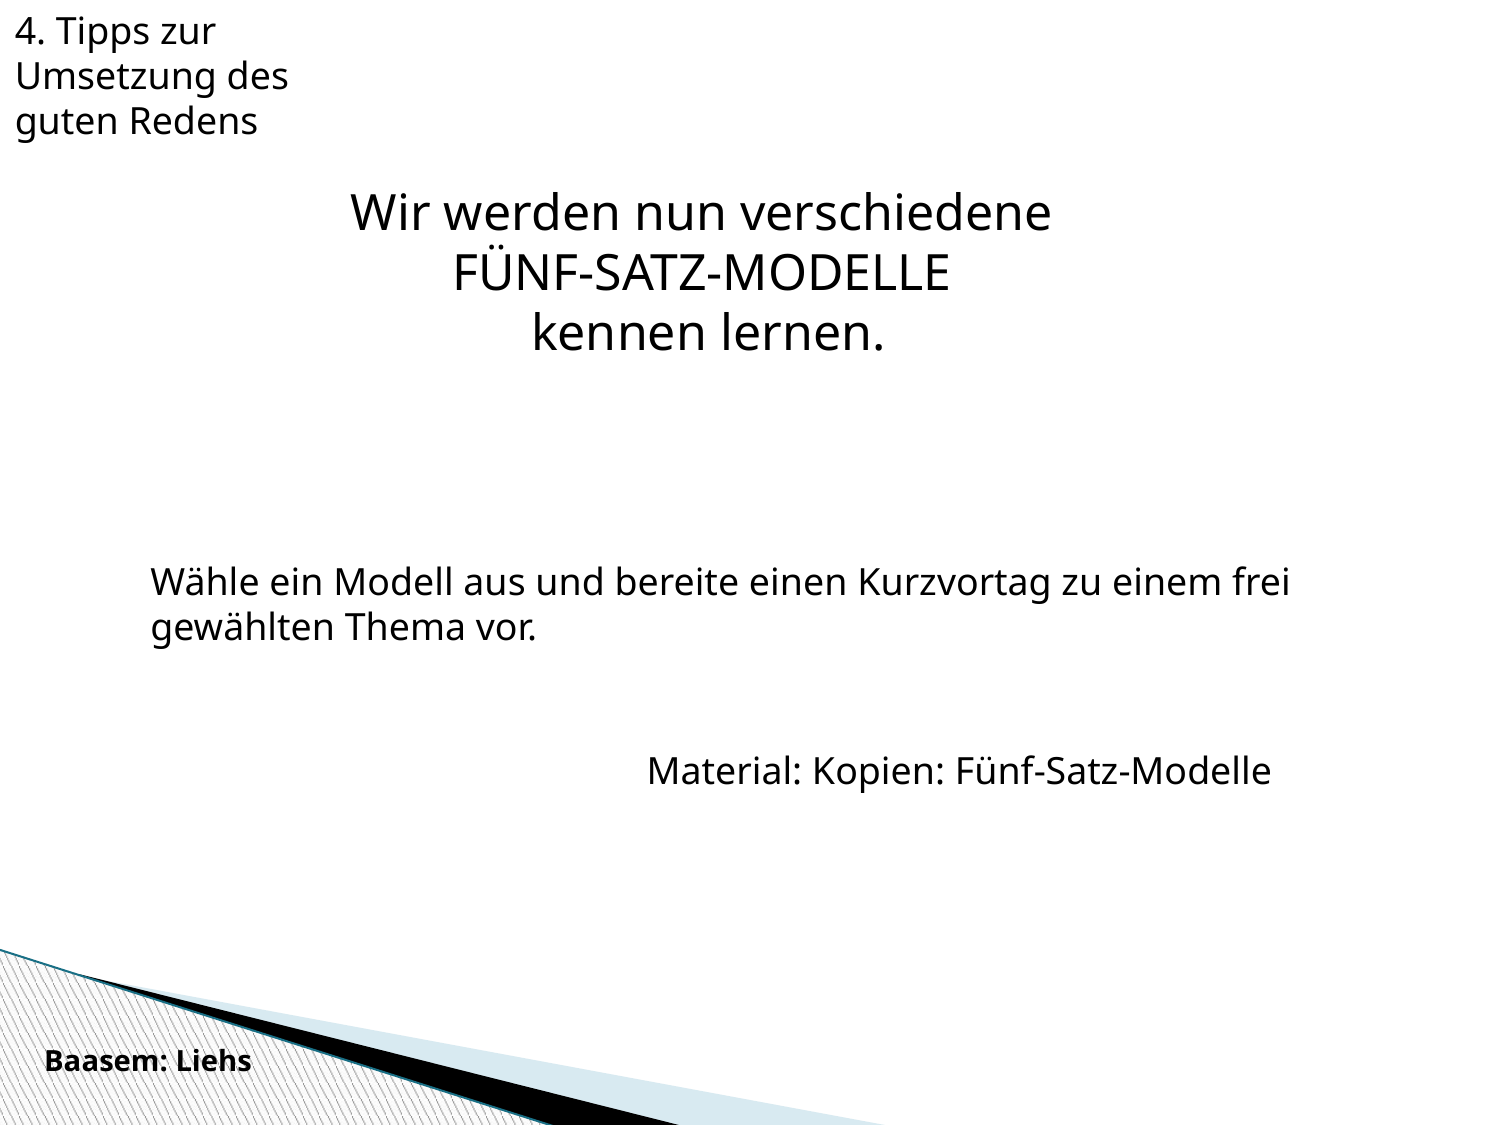

4. Tipps zur Umsetzung des guten Redens
Wir werden nun verschiedene
FÜNF-SATZ-MODELLE
kennen lernen.
Wähle ein Modell aus und bereite einen Kurzvortag zu einem frei gewählten Thema vor.
Material: Kopien: Fünf-Satz-Modelle
Baasem: Liehs